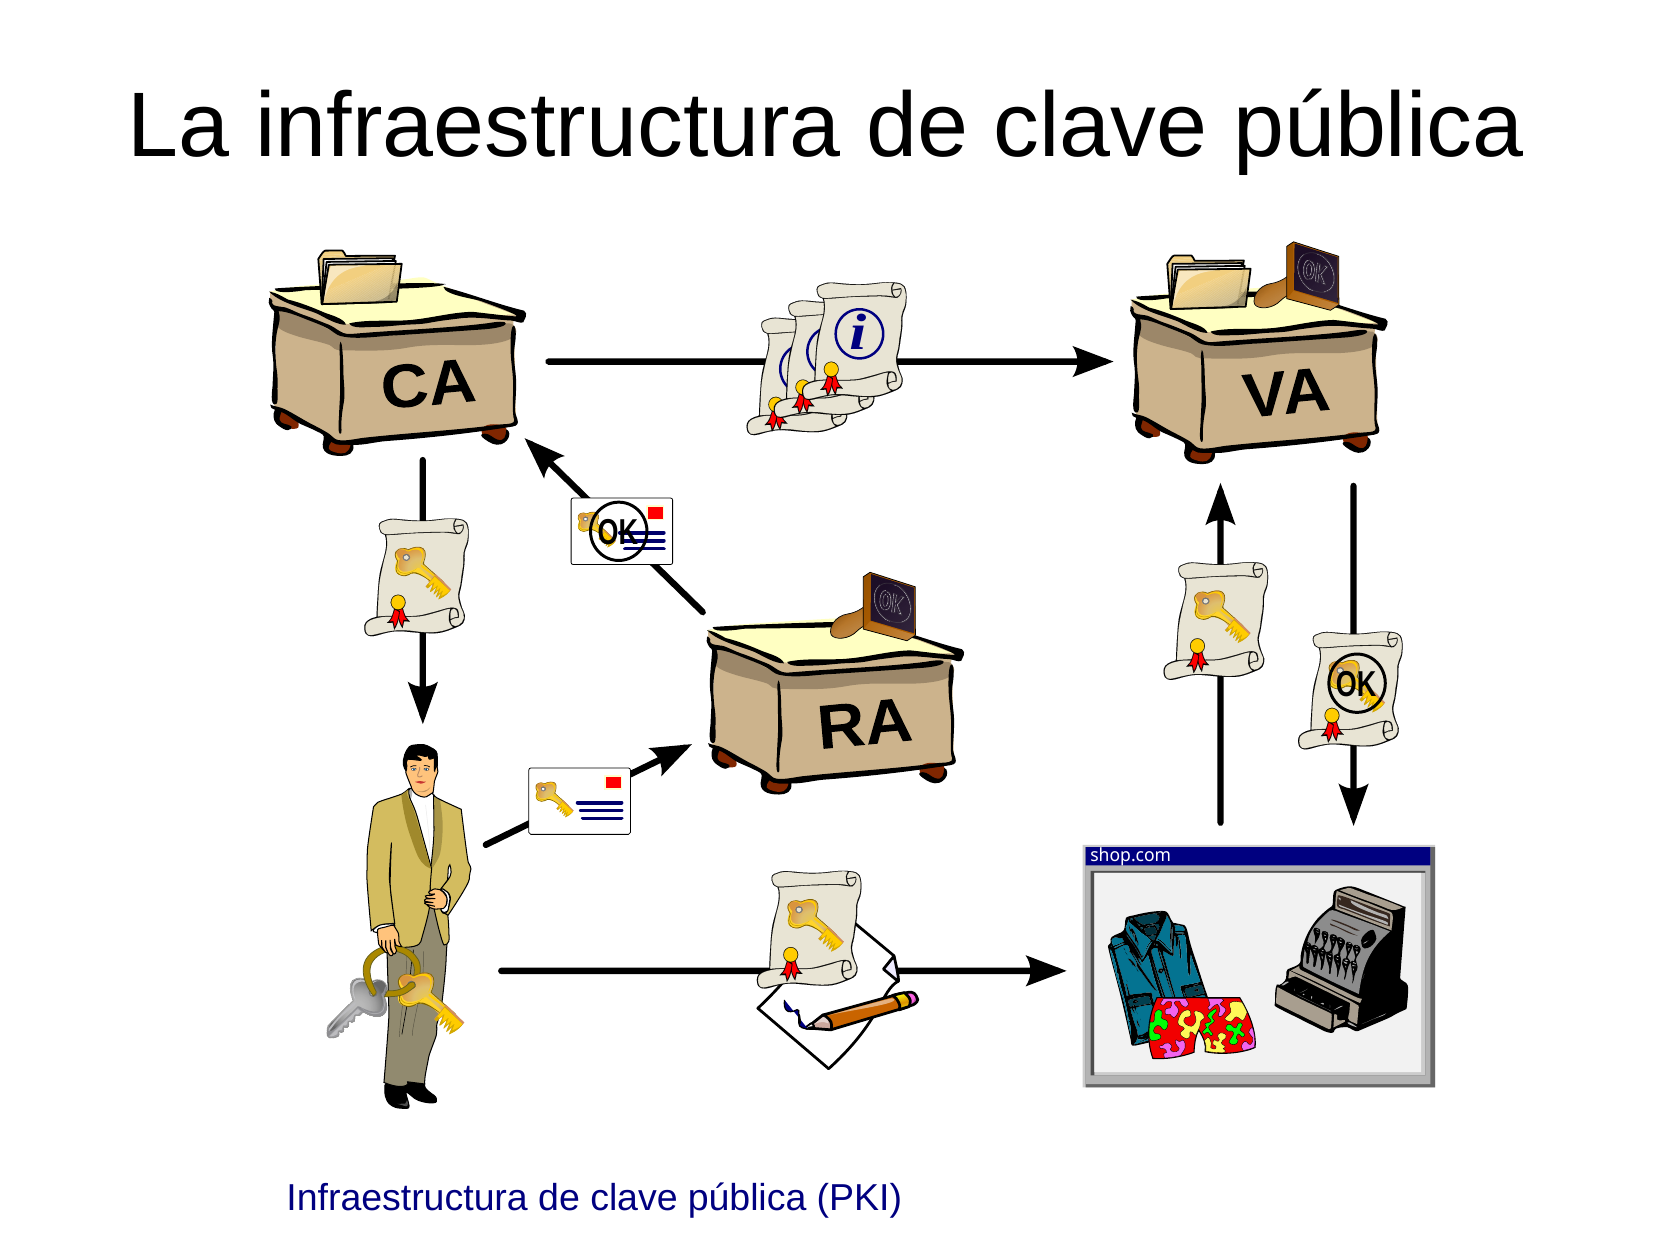

# La infraestructura de clave pública
Infraestructura de clave pública (PKI)